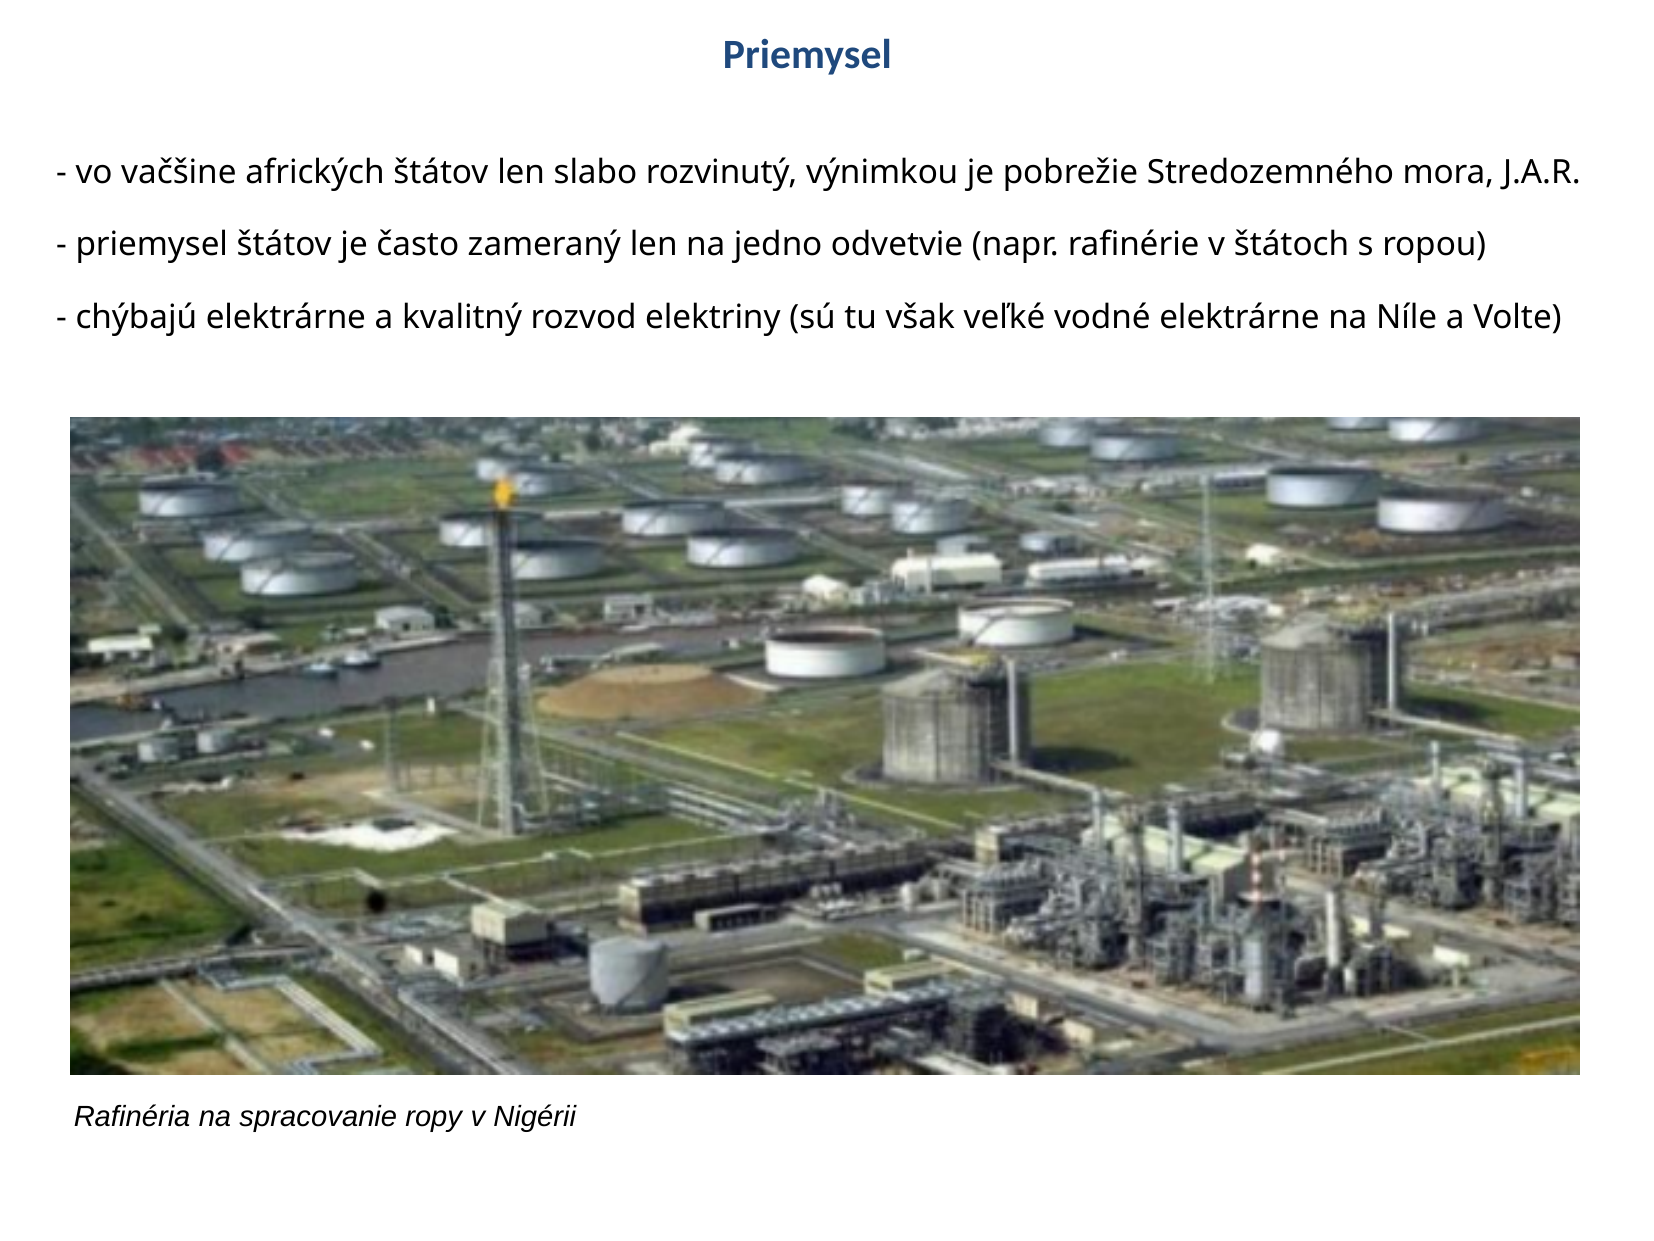

Priemysel
- vo vačšine afrických štátov len slabo rozvinutý, výnimkou je pobrežie Stredozemného mora, J.A.R.
- priemysel štátov je často zameraný len na jedno odvetvie (napr. rafinérie v štátoch s ropou)
- chýbajú elektrárne a kvalitný rozvod elektriny (sú tu však veľké vodné elektrárne na Níle a Volte)
Rafinéria na spracovanie ropy v Nigérii